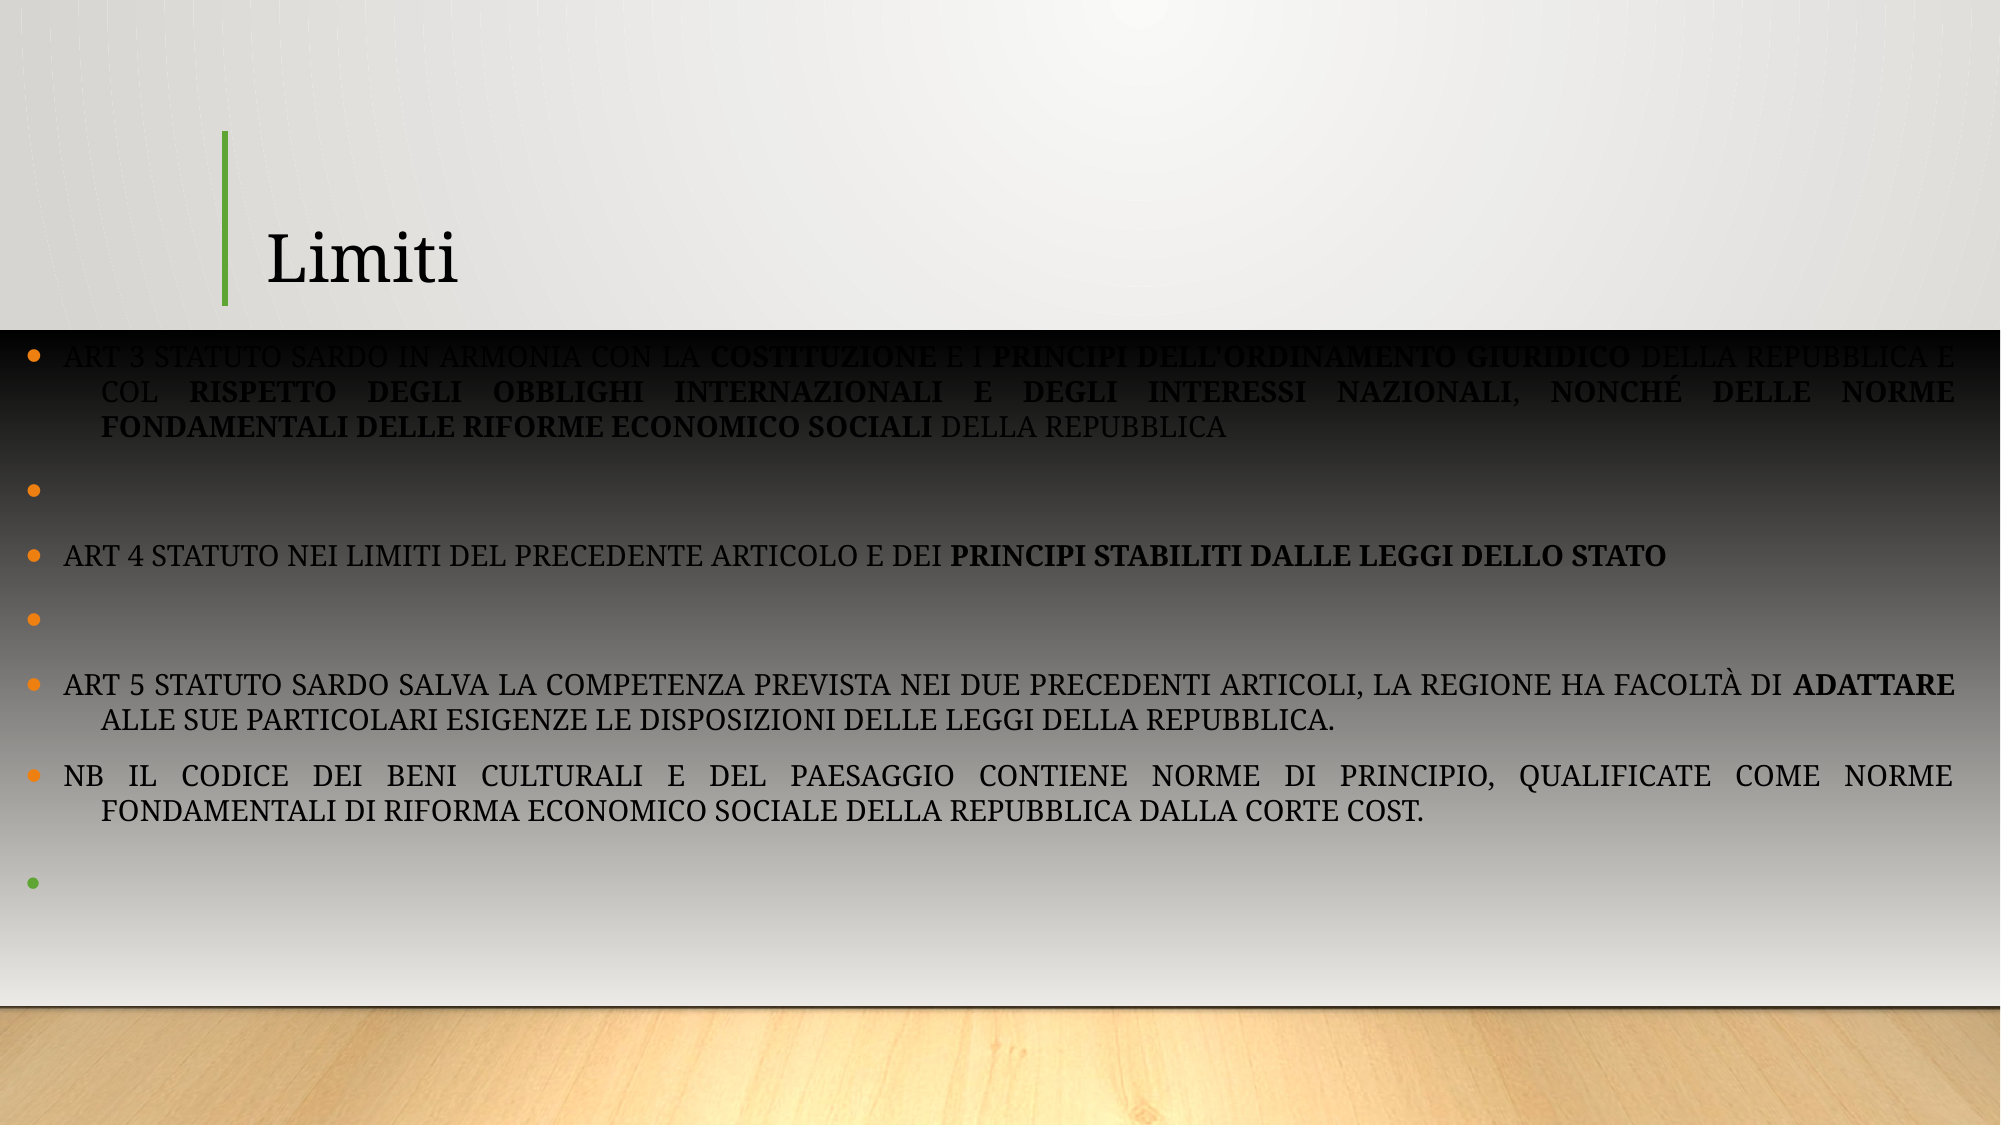

# Limiti
Art 3 statuto sardo In armonia con la Costituzione e i principi dell'ordinamento giuridico della Repubblica e col rispetto degli obblighi internazionali e degli interessi nazionali, nonché delle norme fondamentali delle riforme economico sociali della Repubblica
Art 4 statuto Nei limiti del precedente articolo e dei principi stabiliti dalle leggi dello Stato
Art 5 statuto sardo Salva la competenza prevista nei due precedenti articoli, la Regione ha facoltà di adattare alle sue particolari esigenze le disposizioni delle leggi della Repubblica.
NB il codice dei beni culturali e del Paesaggio contiene norme di principio, qualificate come norme fondamentali di riforma economico sociale della Repubblica dalla corte cost.